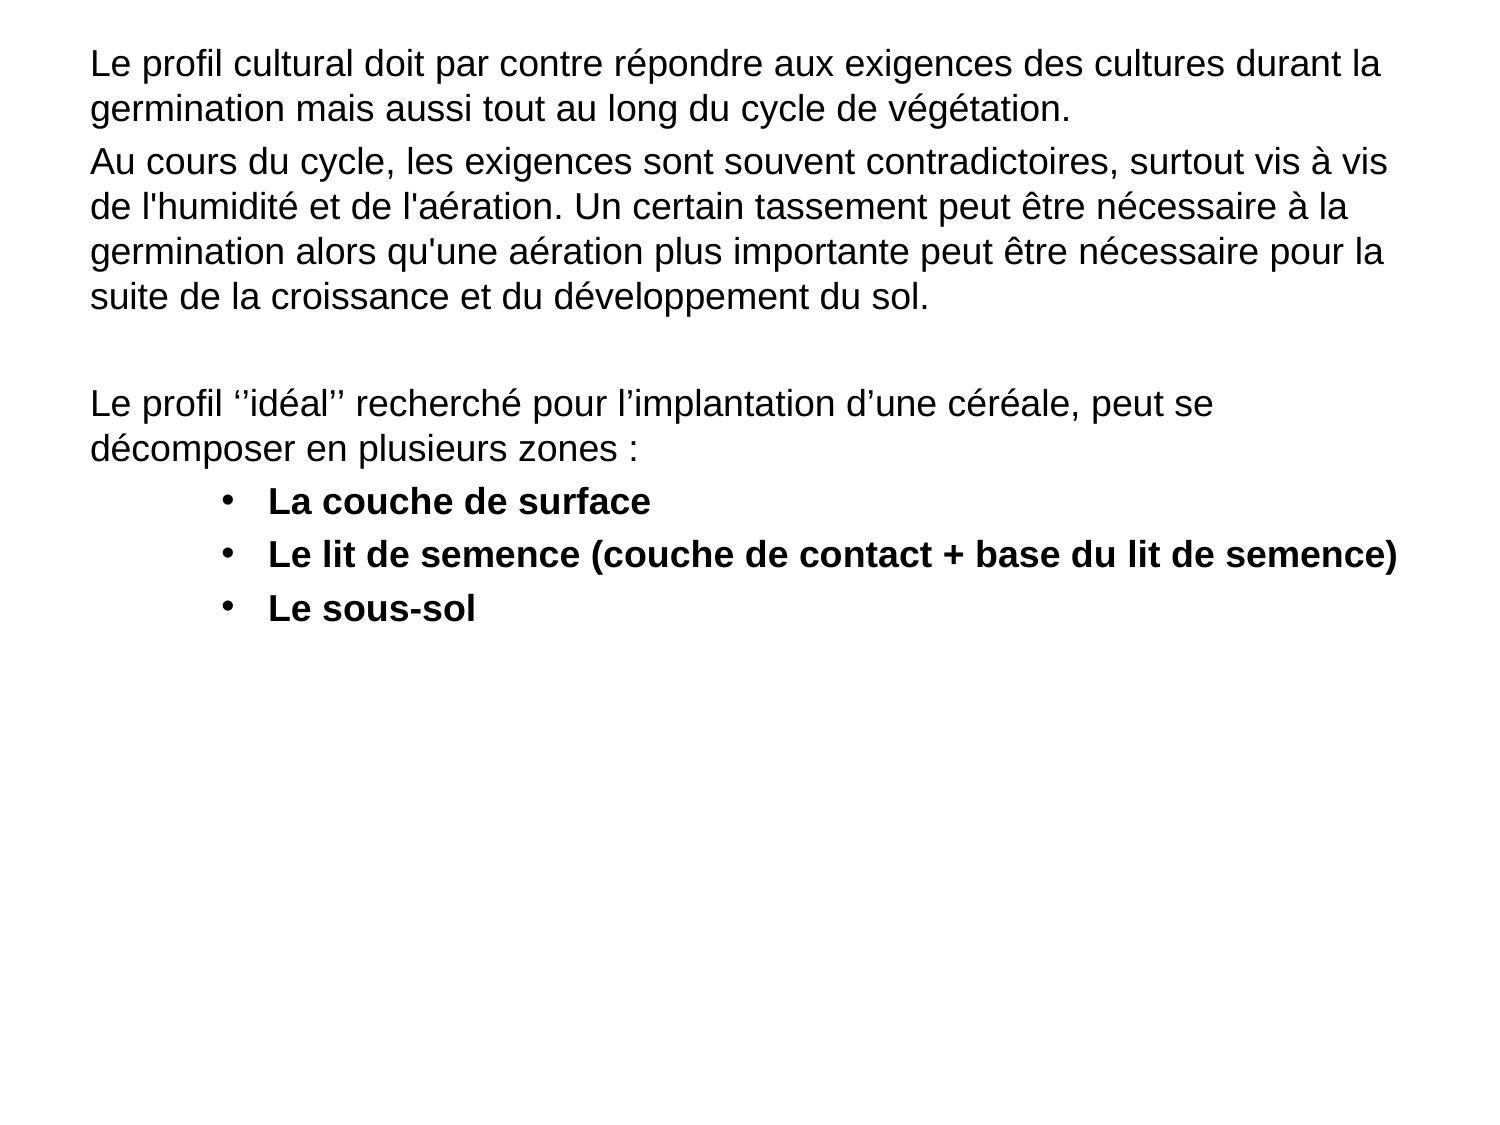

# Le profil cultural doit par contre répondre aux exigences des cultures durant la germination mais aussi tout au long du cycle de végétation.
Au cours du cycle, les exigences sont souvent contradictoires, surtout vis à vis de l'humidité et de l'aération. Un certain tassement peut être nécessaire à la germination alors qu'une aération plus importante peut être nécessaire pour la suite de la croissance et du développement du sol.
Le profil ‘’idéal’’ recherché pour l’implantation d’une céréale, peut se décomposer en plusieurs zones :
La couche de surface
Le lit de semence (couche de contact + base du lit de semence)
Le sous-sol